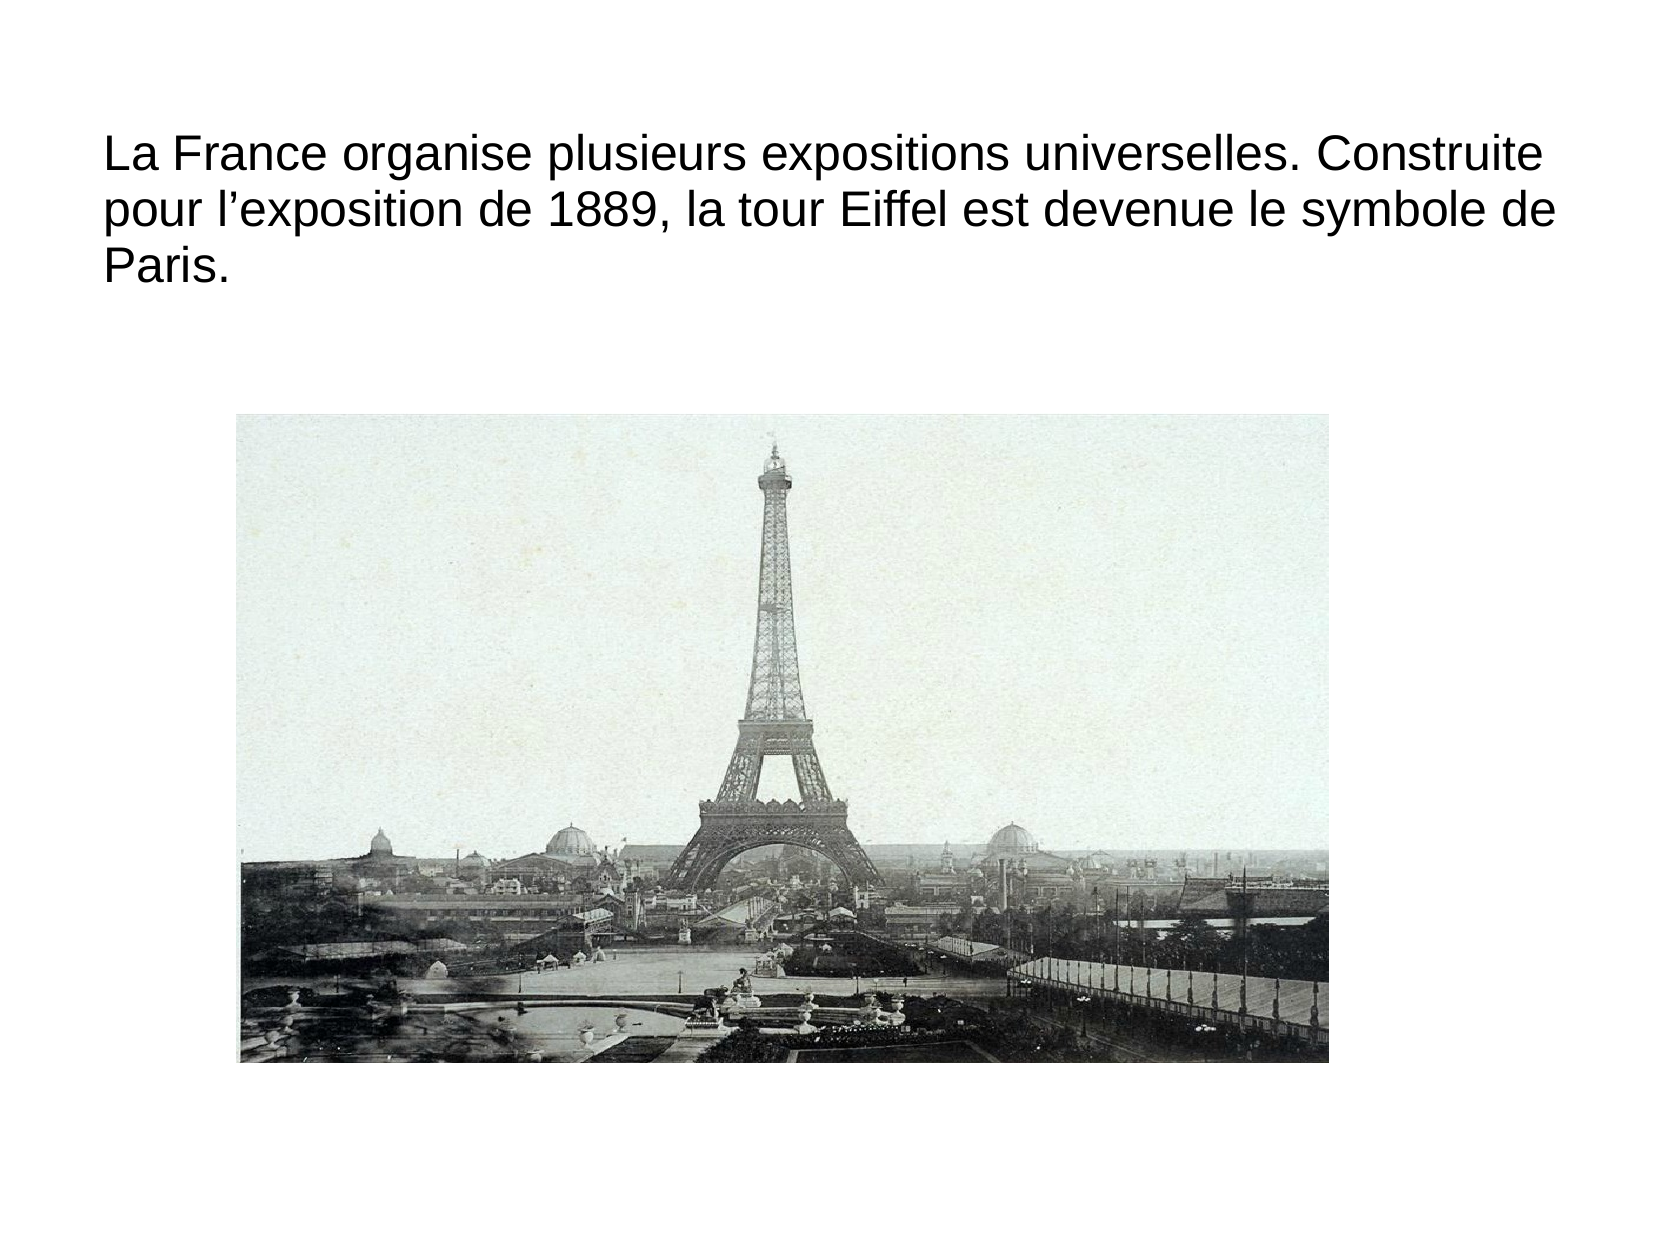

La France organise plusieurs expositions universelles. Construite pour l’exposition de 1889, la tour Eiffel est devenue le symbole de Paris.